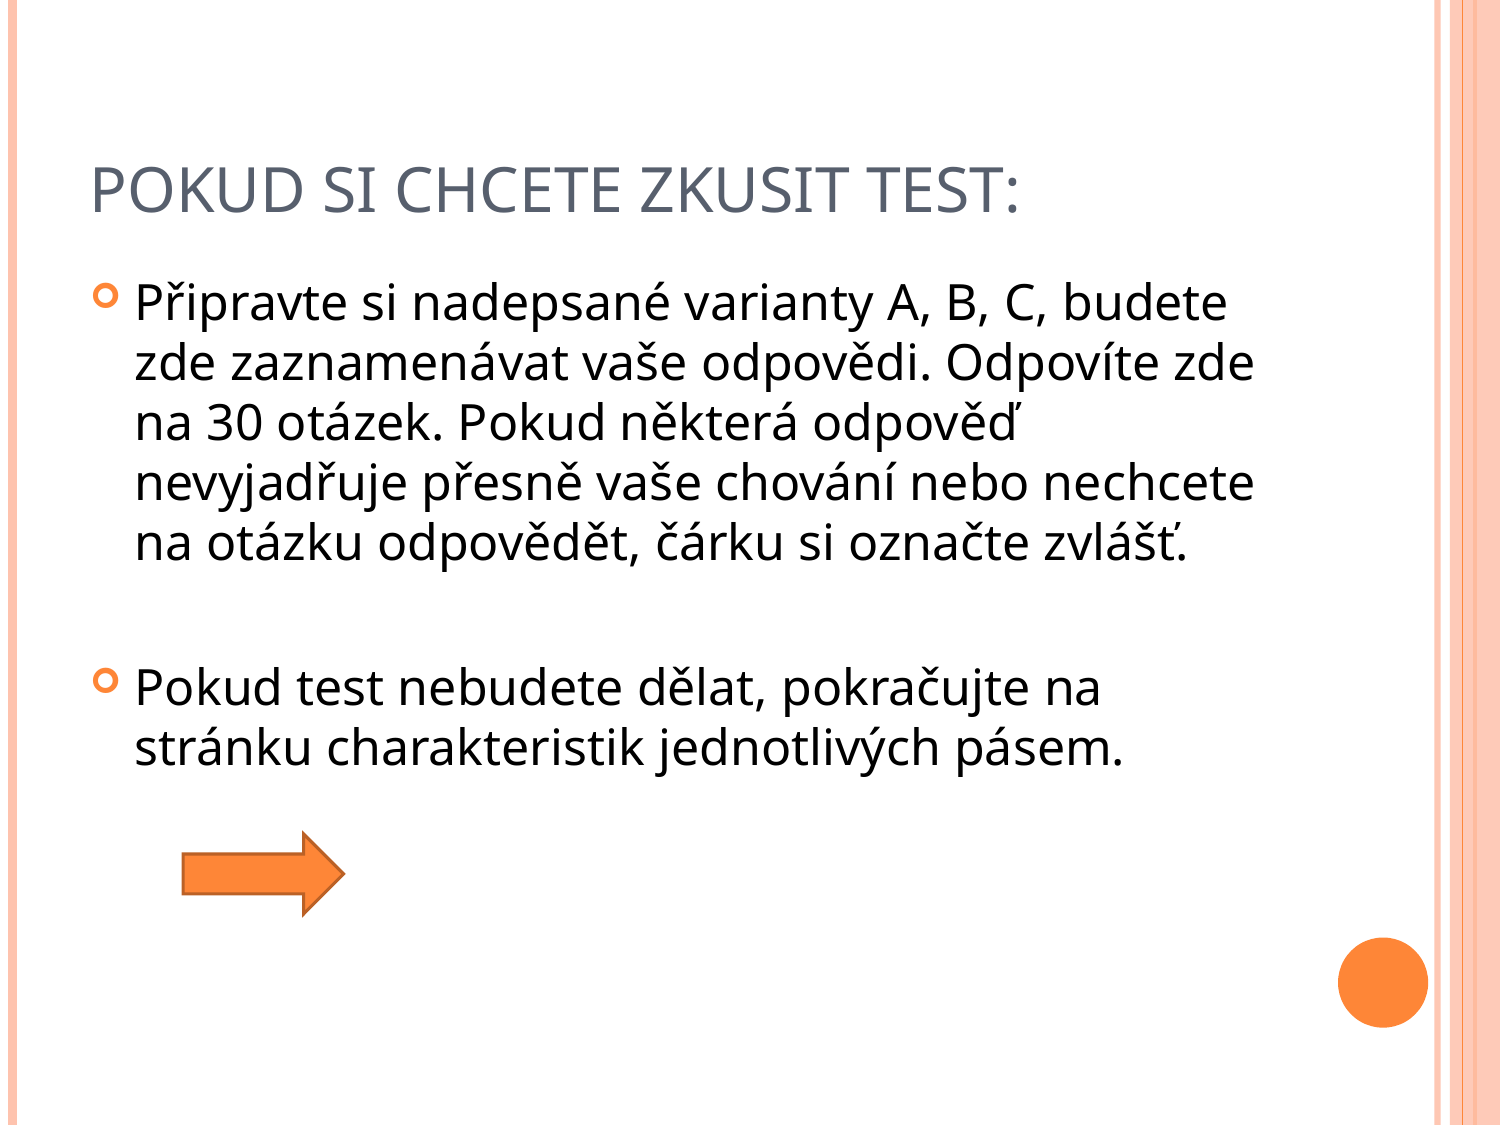

# POKUD SI CHCETE ZKUSIT TEST:
Připravte si nadepsané varianty A, B, C, budete zde zaznamenávat vaše odpovědi. Odpovíte zde na 30 otázek. Pokud některá odpověď nevyjadřuje přesně vaše chování nebo nechcete na otázku odpovědět, čárku si označte zvlášť.
Pokud test nebudete dělat, pokračujte na stránku charakteristik jednotlivých pásem.